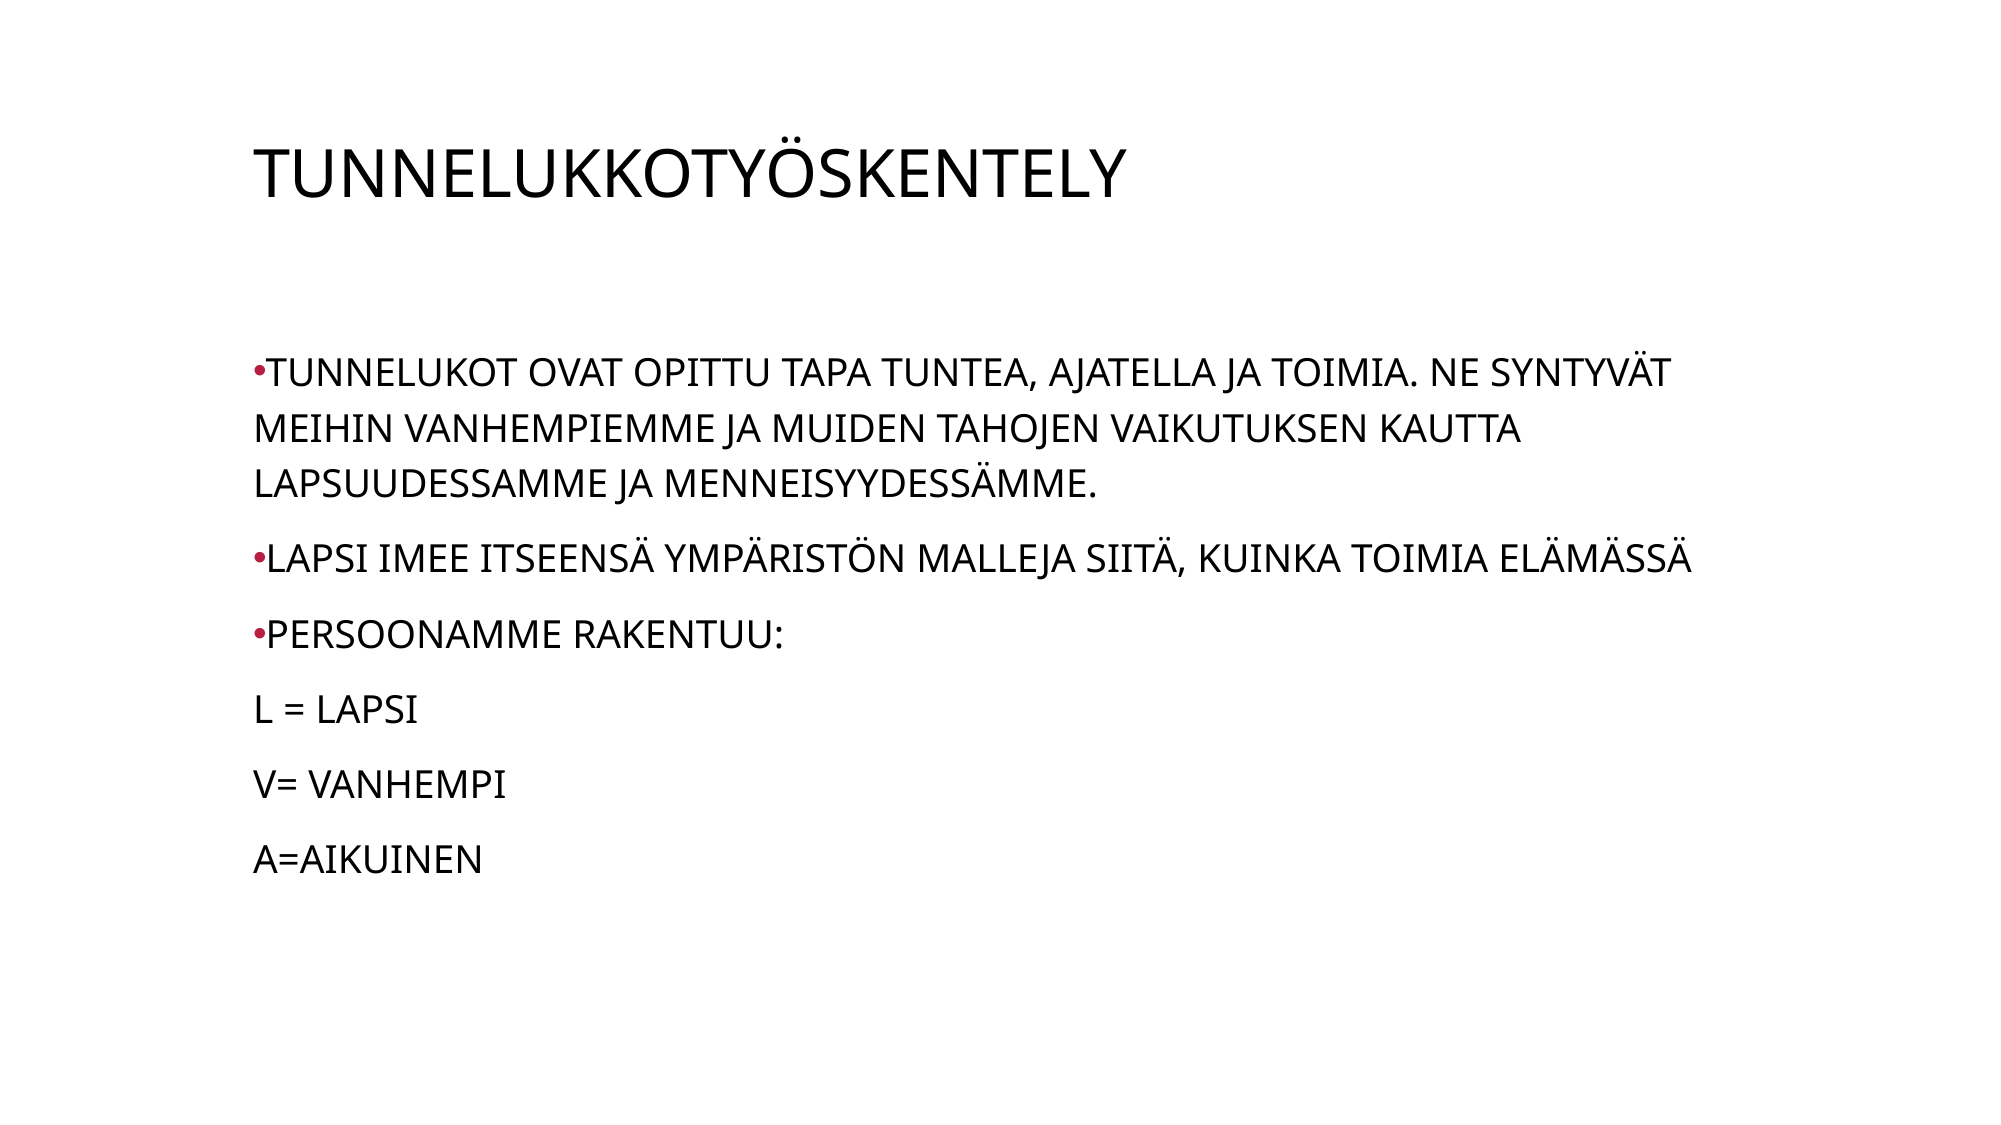

# TUNNELUKKOTYÖSKENTELY
TUNNELUKOT OVAT OPITTU TAPA TUNTEA, AJATELLA JA TOIMIA. NE SYNTYVÄT MEIHIN VANHEMPIEMME JA MUIDEN TAHOJEN VAIKUTUKSEN KAUTTA LAPSUUDESSAMME JA MENNEISYYDESSÄMME.
LAPSI IMEE ITSEENSÄ YMPÄRISTÖN MALLEJA SIITÄ, KUINKA TOIMIA ELÄMÄSSÄ
PERSOONAMME RAKENTUU:
L = LAPSI
V= VANHEMPI
A=AIKUINEN